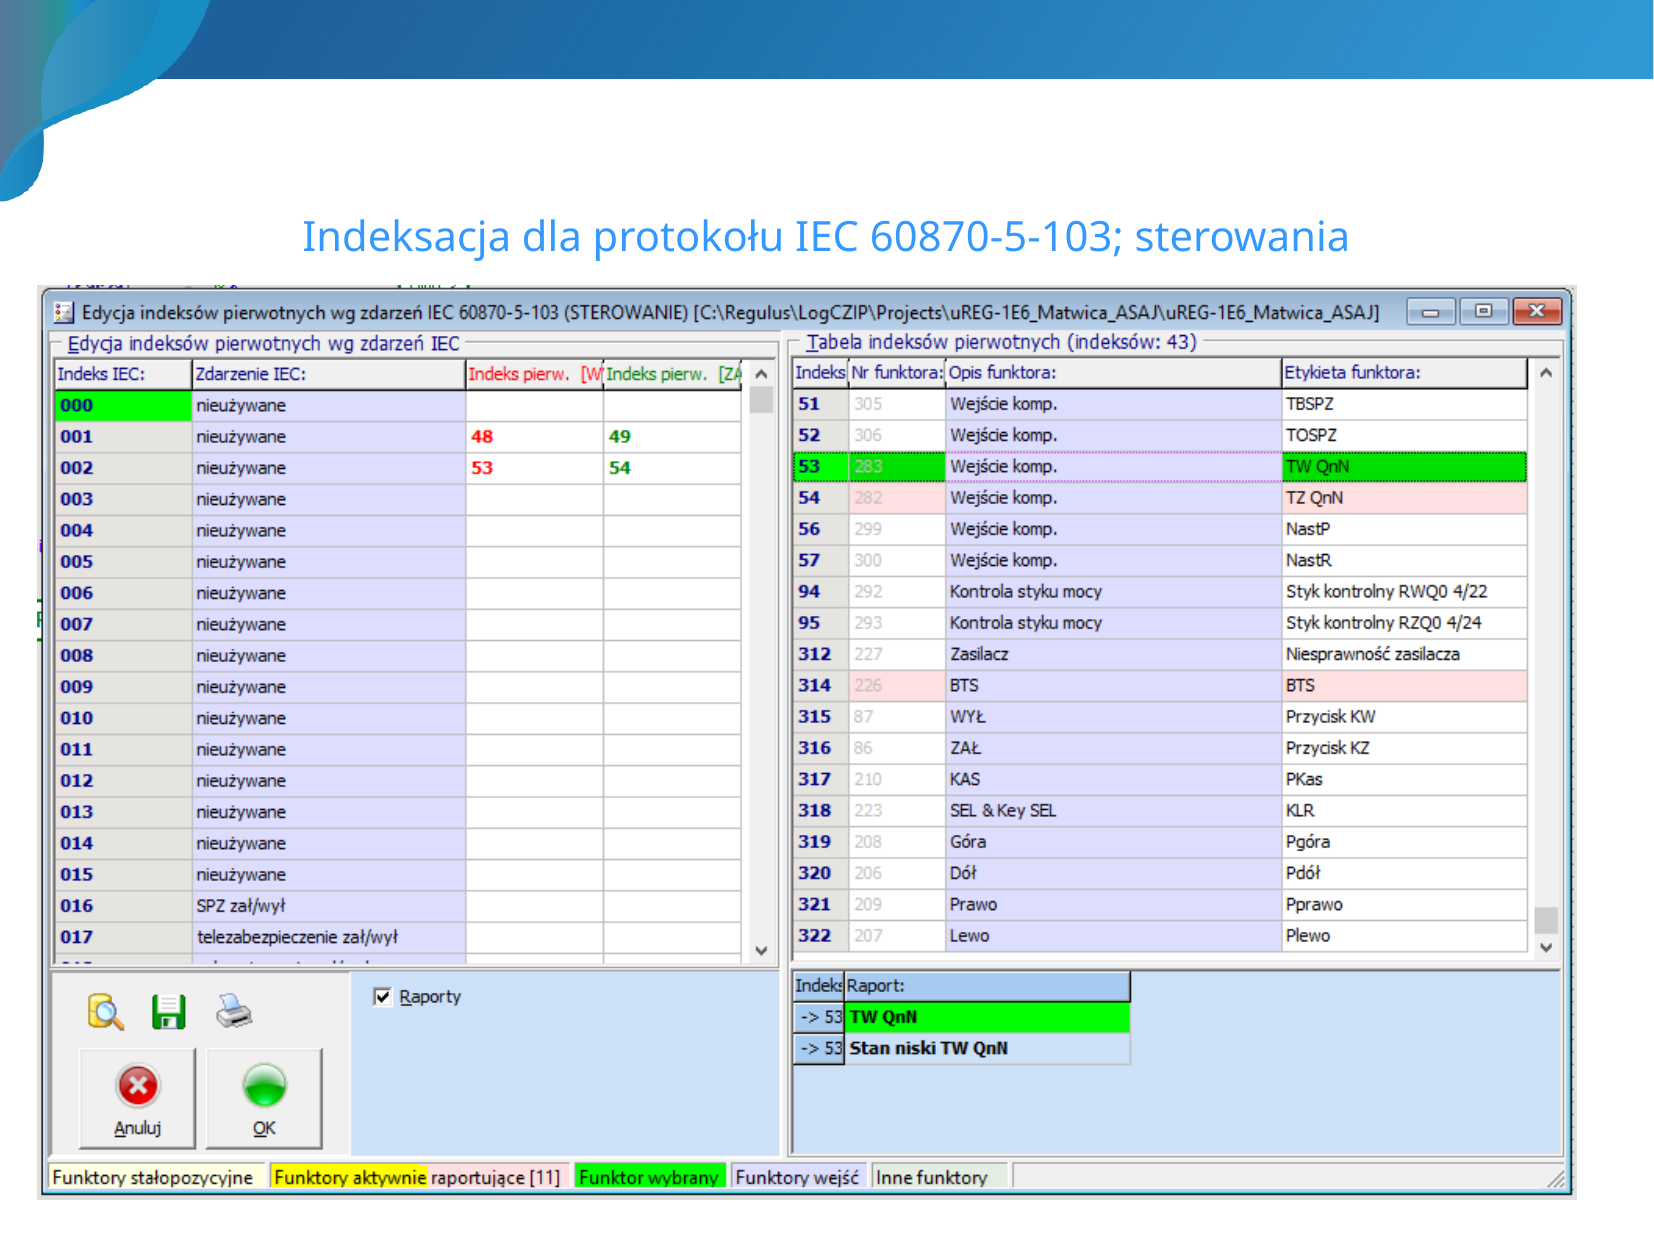

# Indeksacja dla protokołu IEC 60870-5-103; sterowania